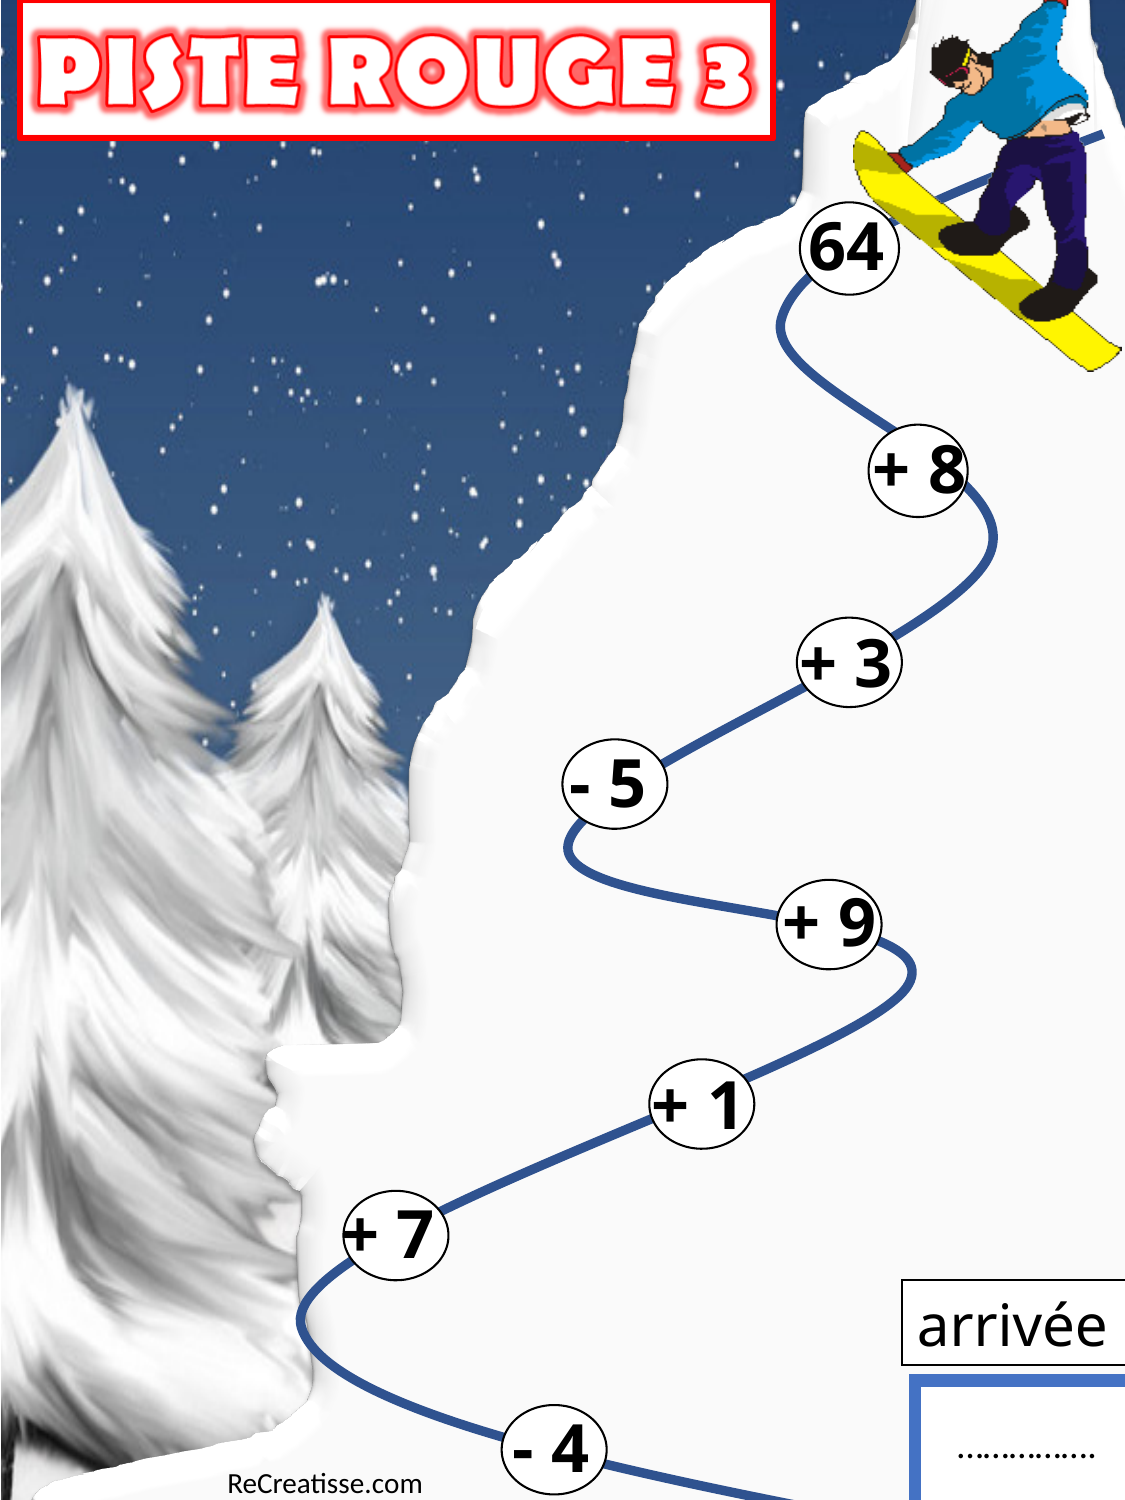

PISTE ROUGE 1
64
départ
+ 8
+ 3
- 5
+ 9
+ 1
+ 7
arrivée
…………….
- 4
ReCreatisse.com